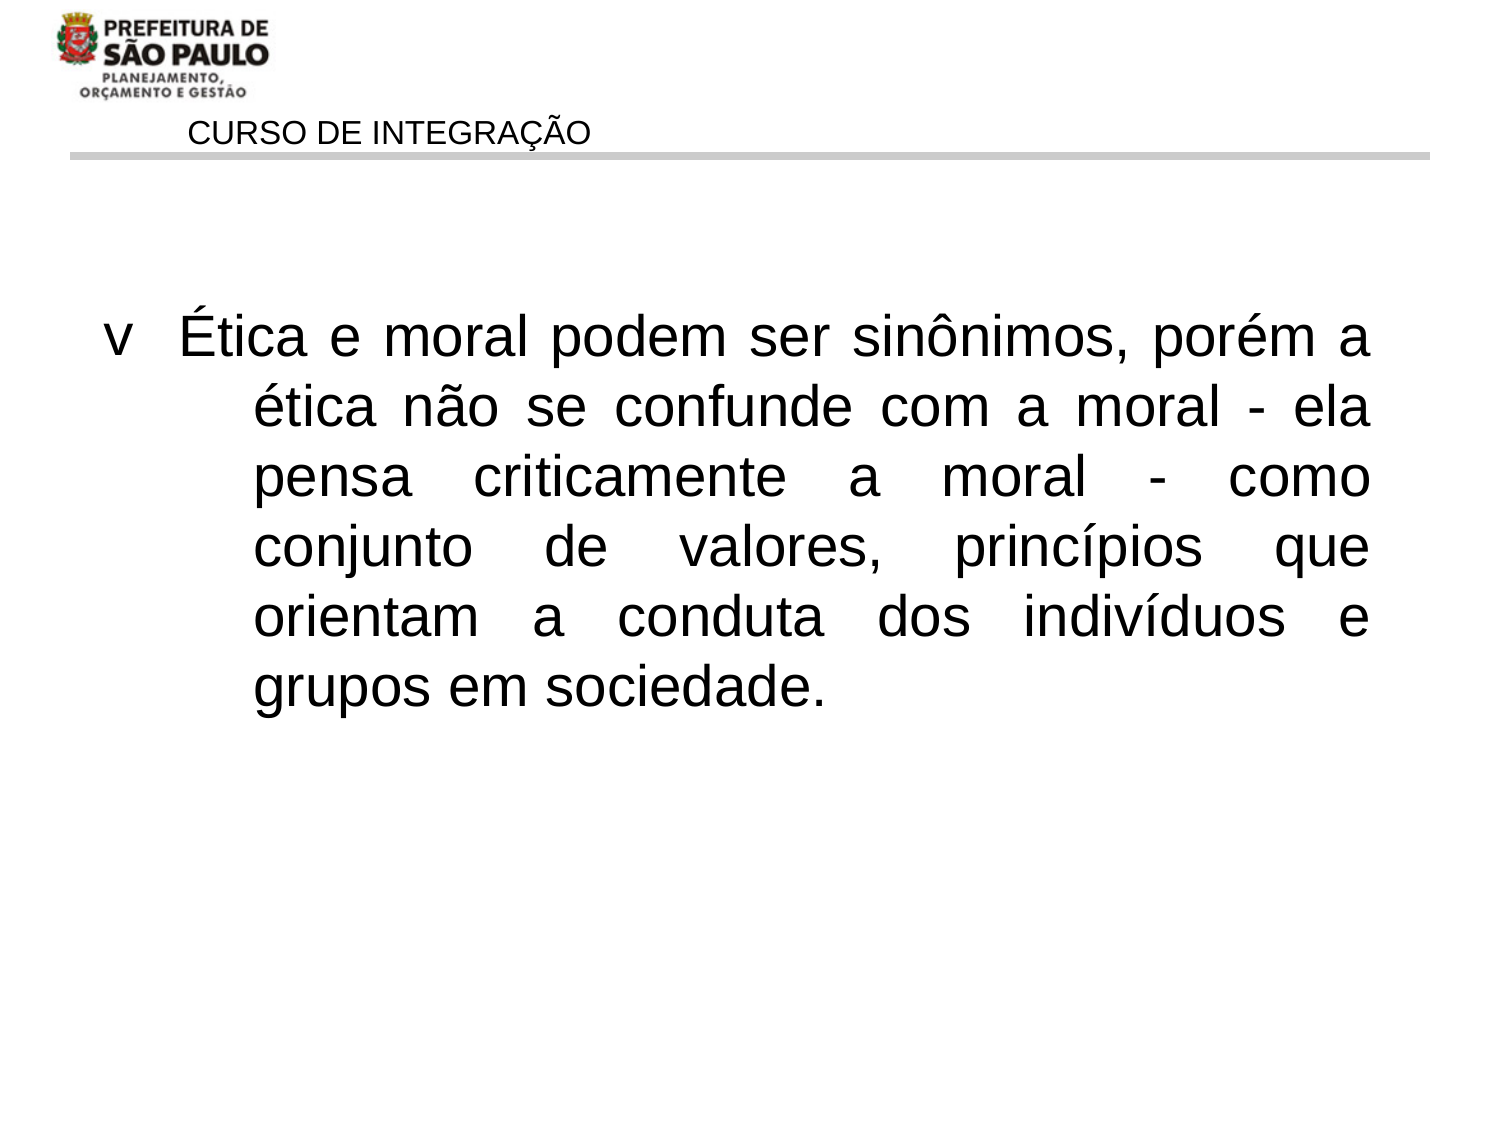

Ética e moral podem ser sinônimos, porém a ética não se confunde com a moral - ela pensa criticamente a moral - como conjunto de valores, princípios que orientam a conduta dos indivíduos e grupos em sociedade.